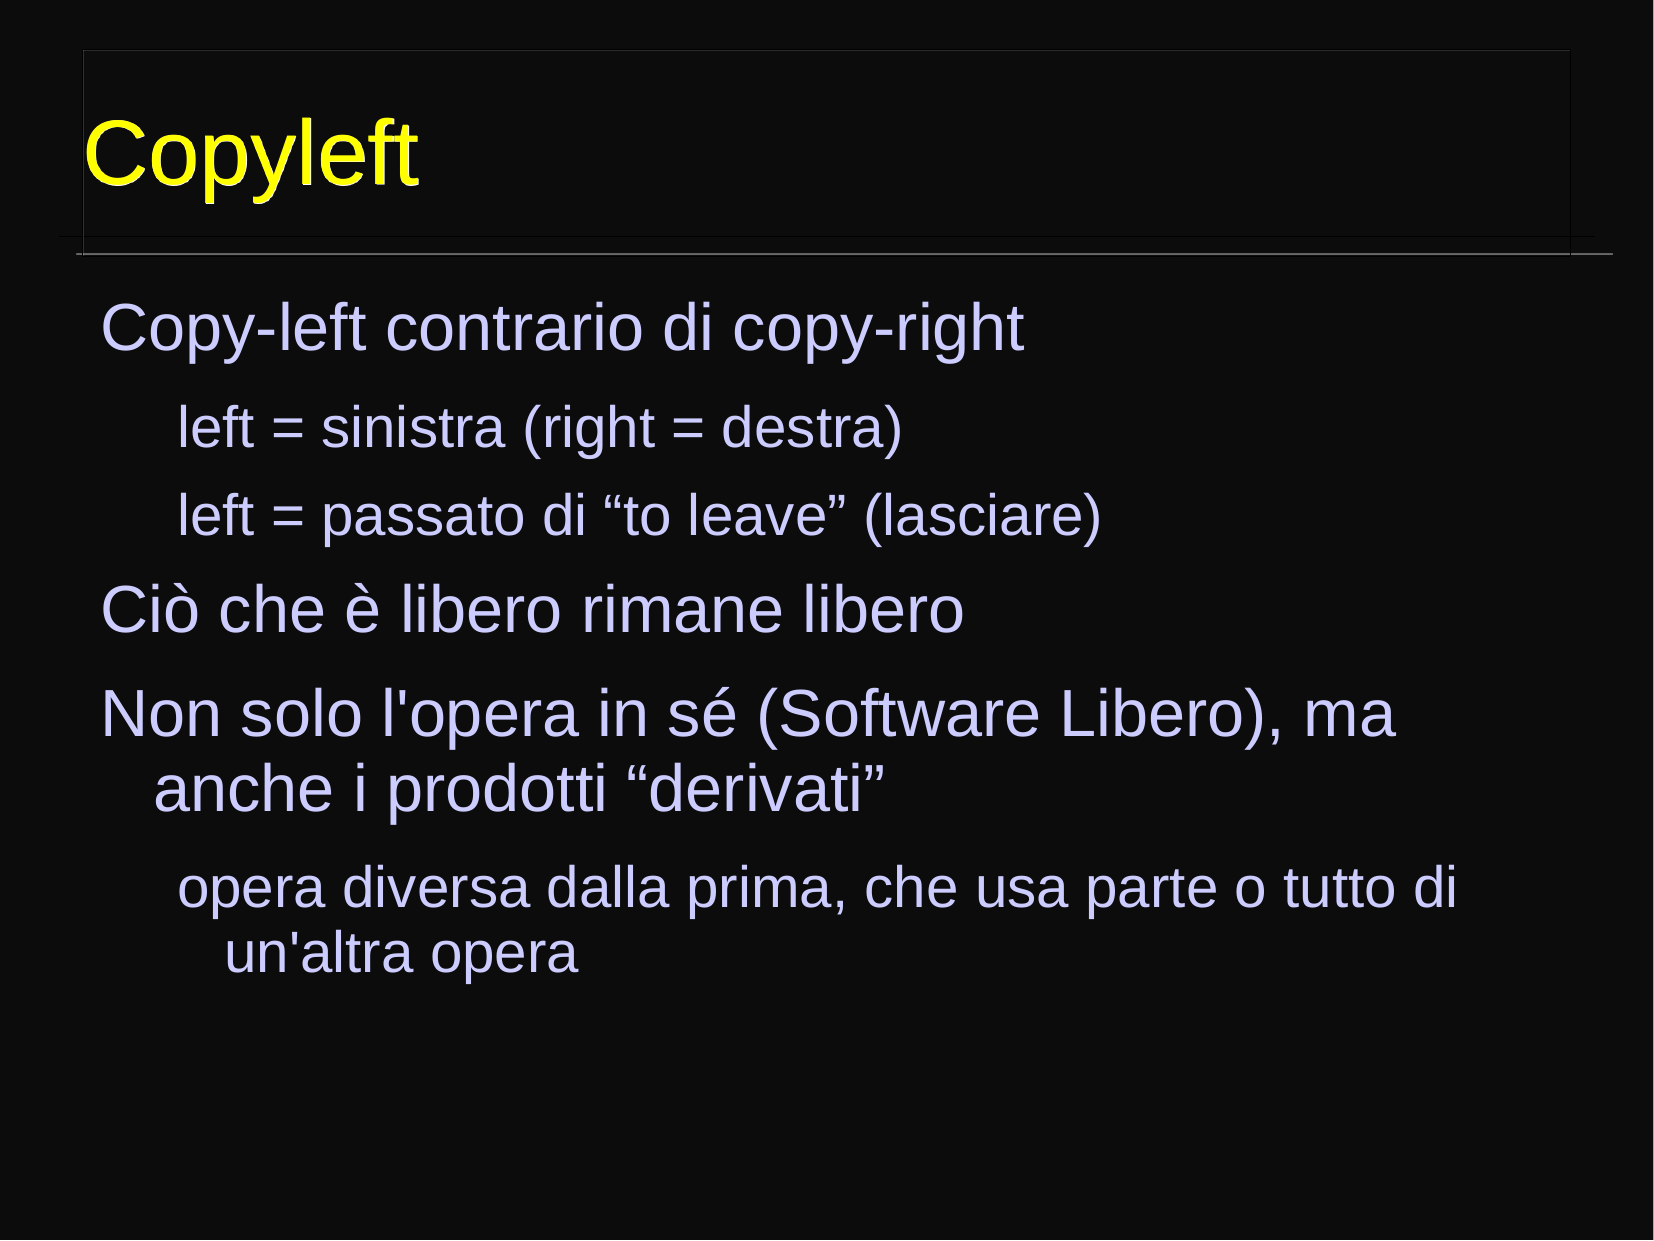

# Copyleft
Copy-left contrario di copy-right
left = sinistra (right = destra)
left = passato di “to leave” (lasciare)
Ciò che è libero rimane libero
Non solo l'opera in sé (Software Libero), ma anche i prodotti “derivati”
opera diversa dalla prima, che usa parte o tutto di un'altra opera